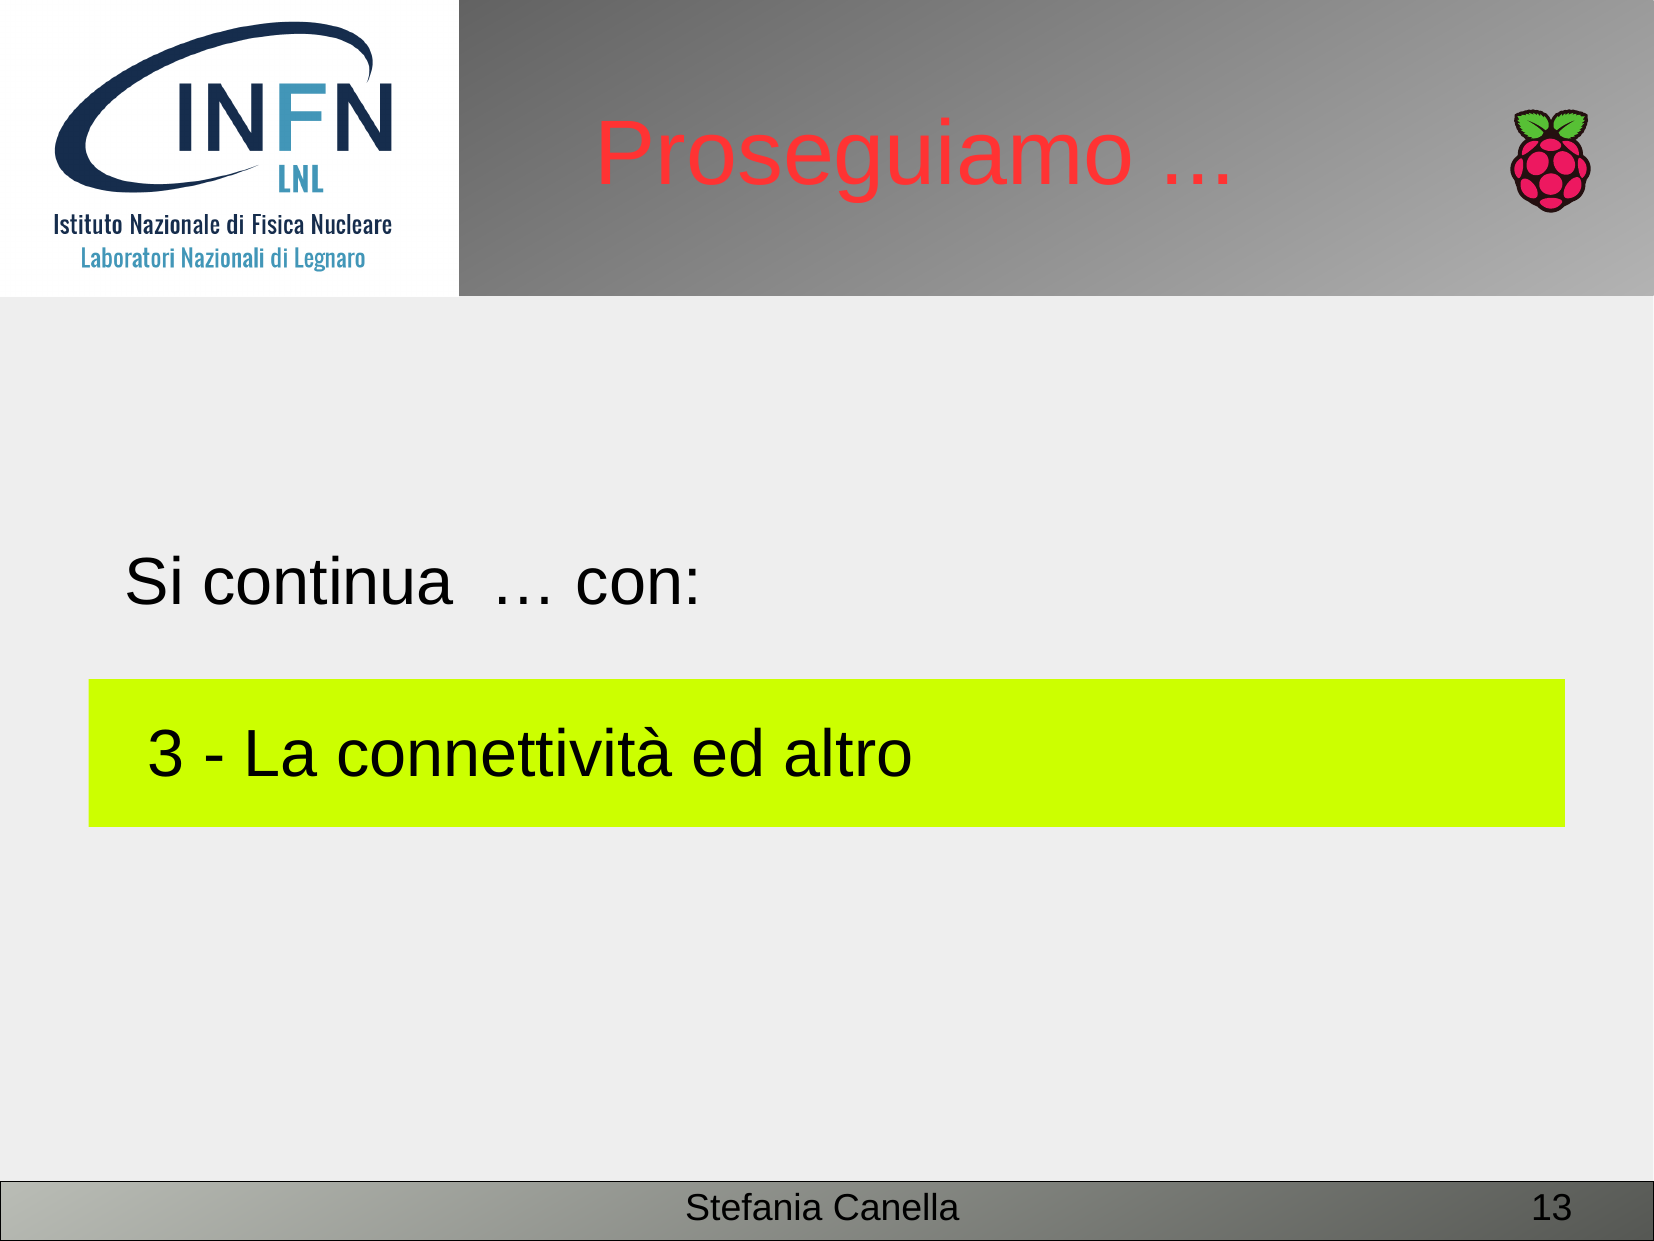

# Proseguiamo ...
Si continua … con:
3 - La connettività ed altro
Stefania Canella